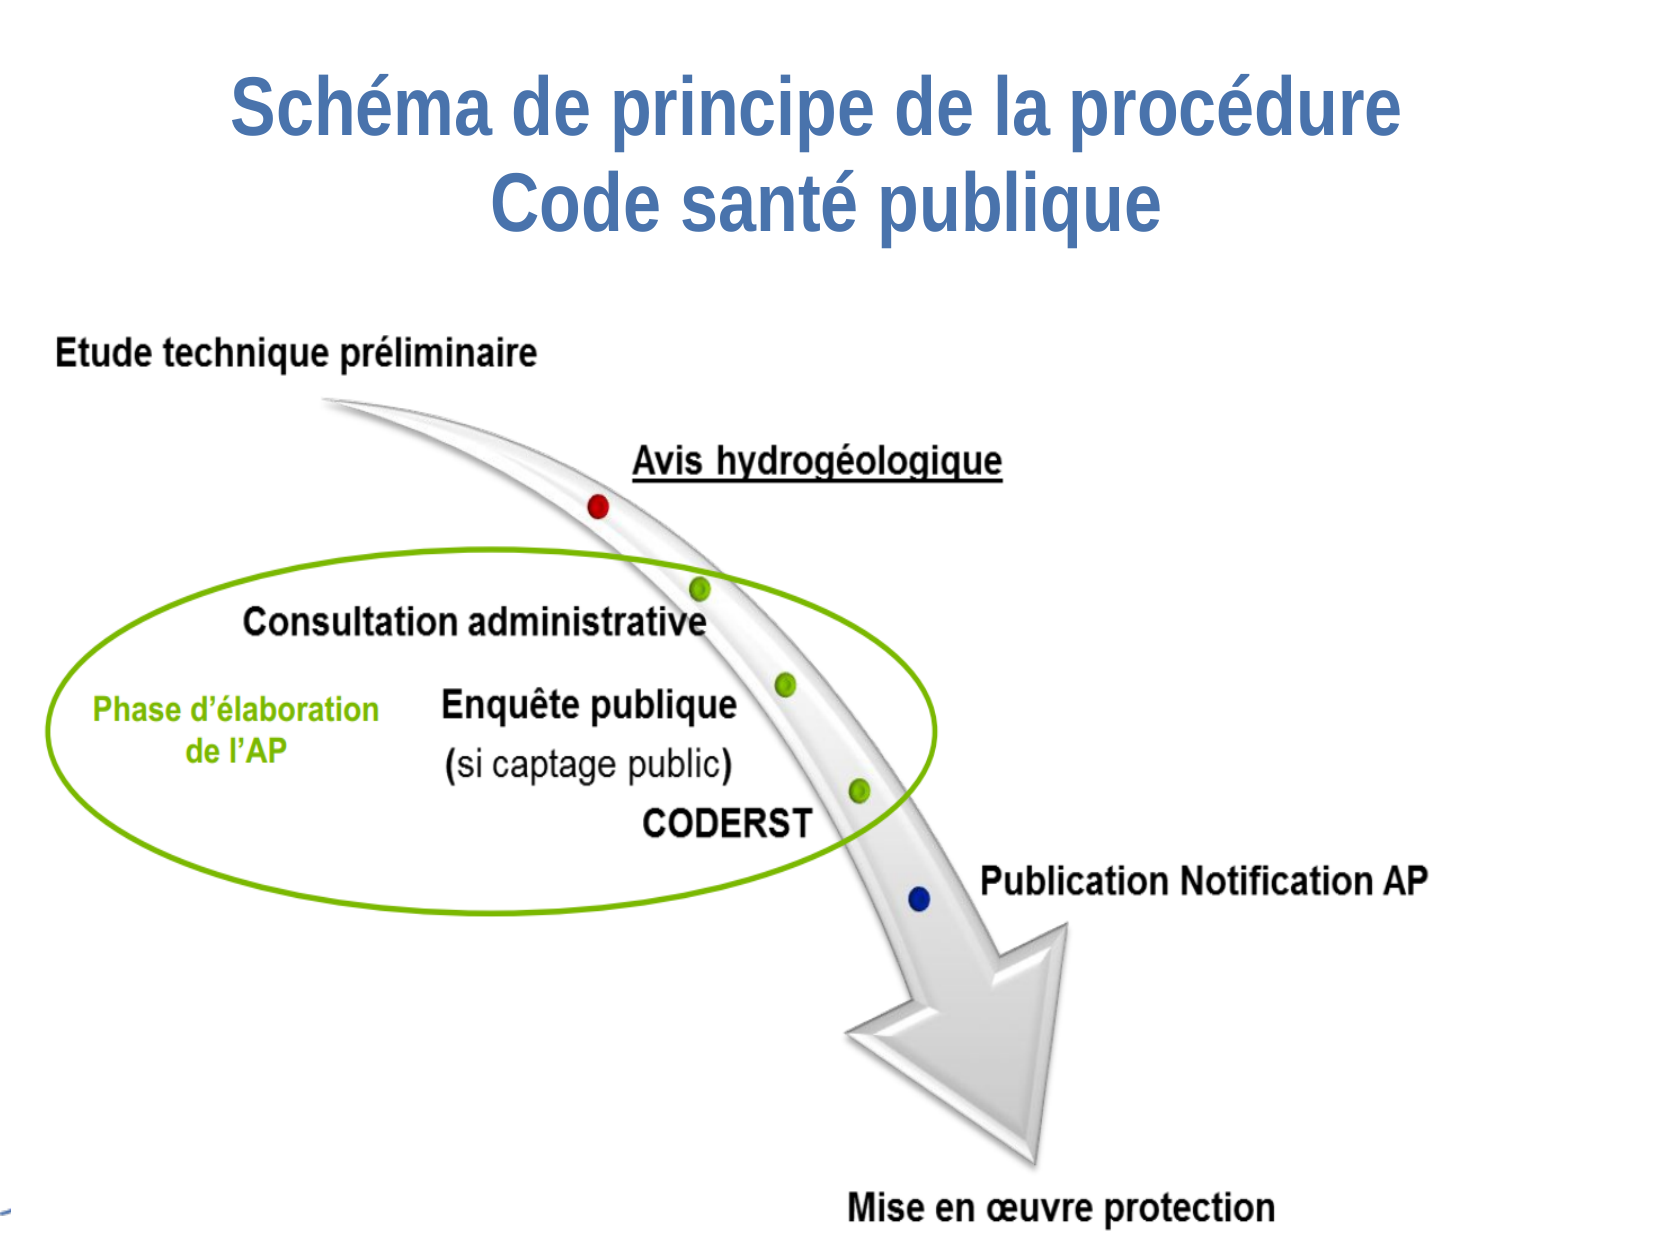

# Schéma de principe de la procédure Code santé publique